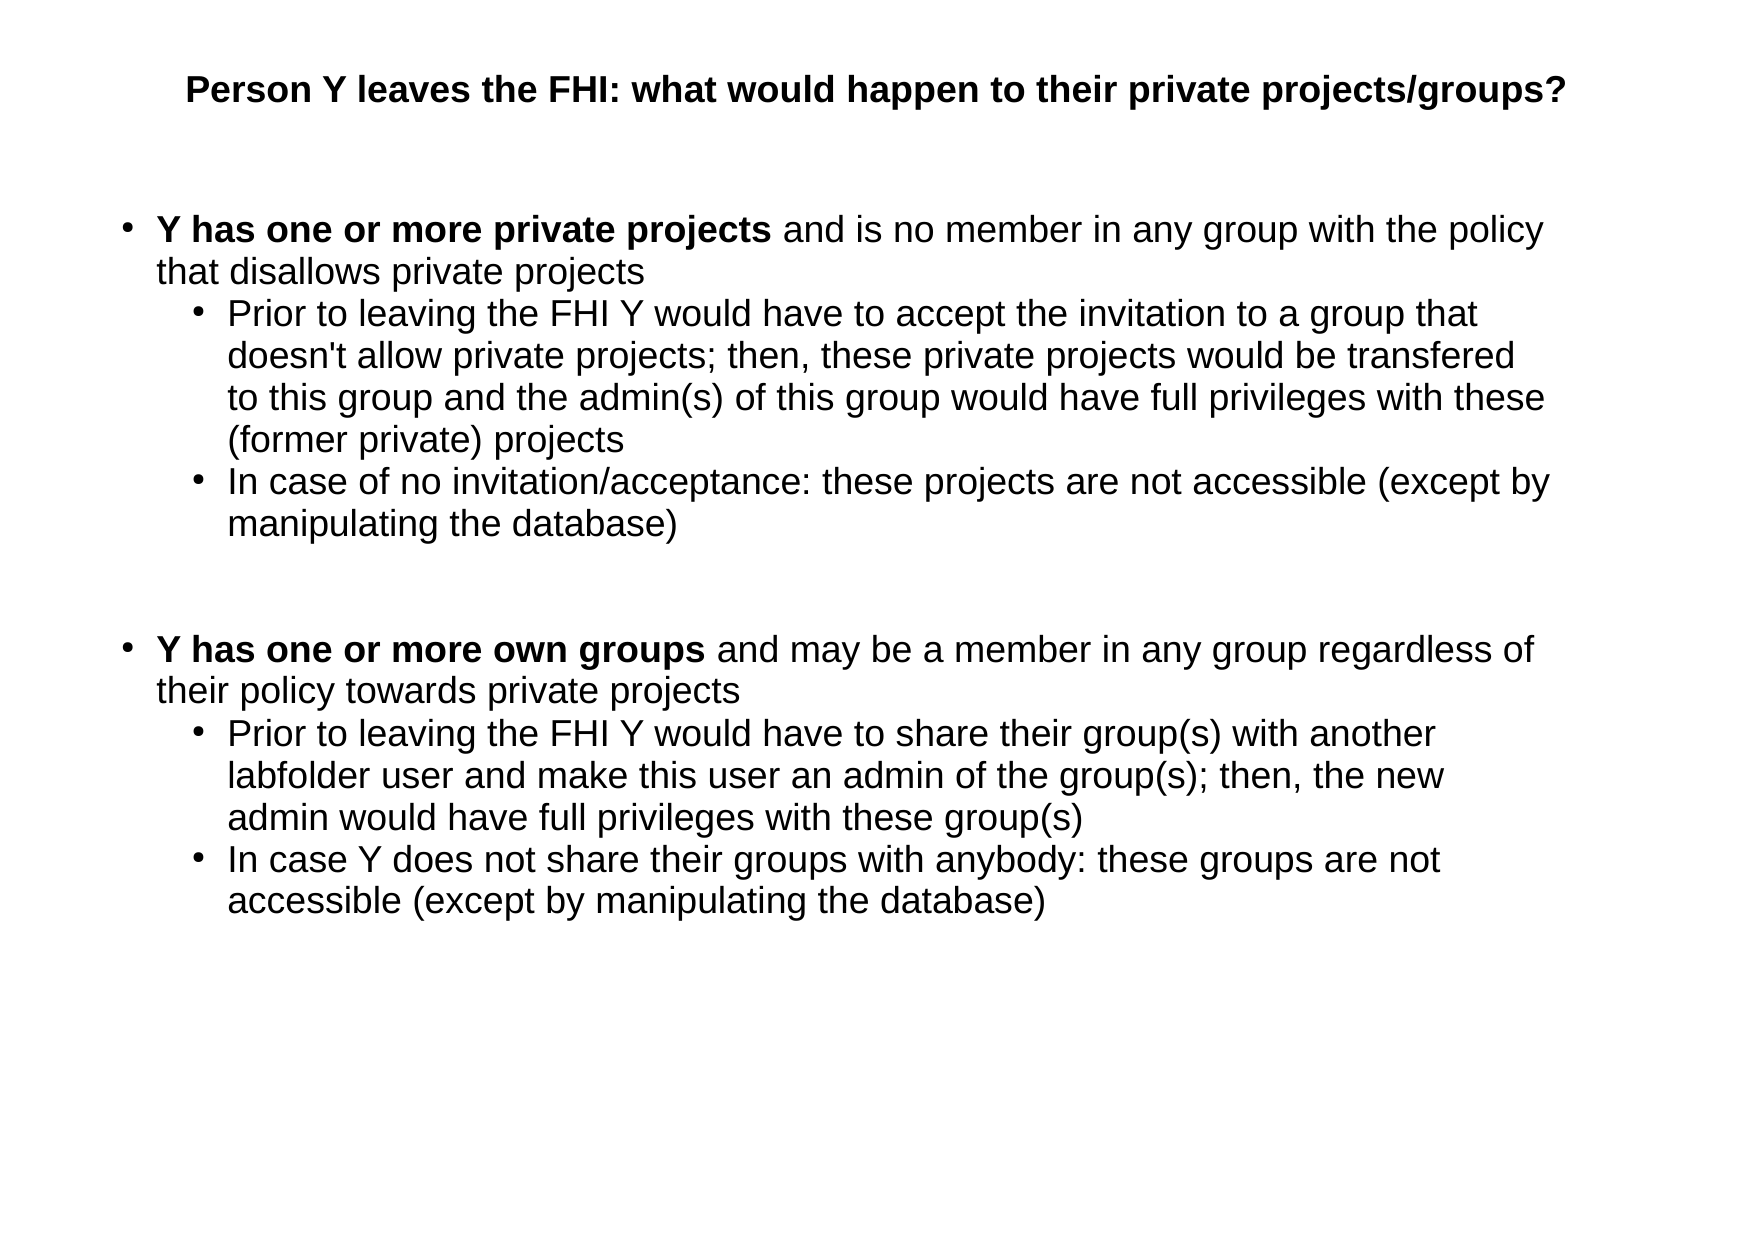

Person Y leaves the FHI: what would happen to their private projects/groups?
Y has one or more private projects and is no member in any group with the policy that disallows private projects
Prior to leaving the FHI Y would have to accept the invitation to a group that doesn't allow private projects; then, these private projects would be transfered to this group and the admin(s) of this group would have full privileges with these (former private) projects
In case of no invitation/acceptance: these projects are not accessible (except by manipulating the database)
Y has one or more own groups and may be a member in any group regardless of their policy towards private projects
Prior to leaving the FHI Y would have to share their group(s) with another labfolder user and make this user an admin of the group(s); then, the new admin would have full privileges with these group(s)
In case Y does not share their groups with anybody: these groups are not accessible (except by manipulating the database)